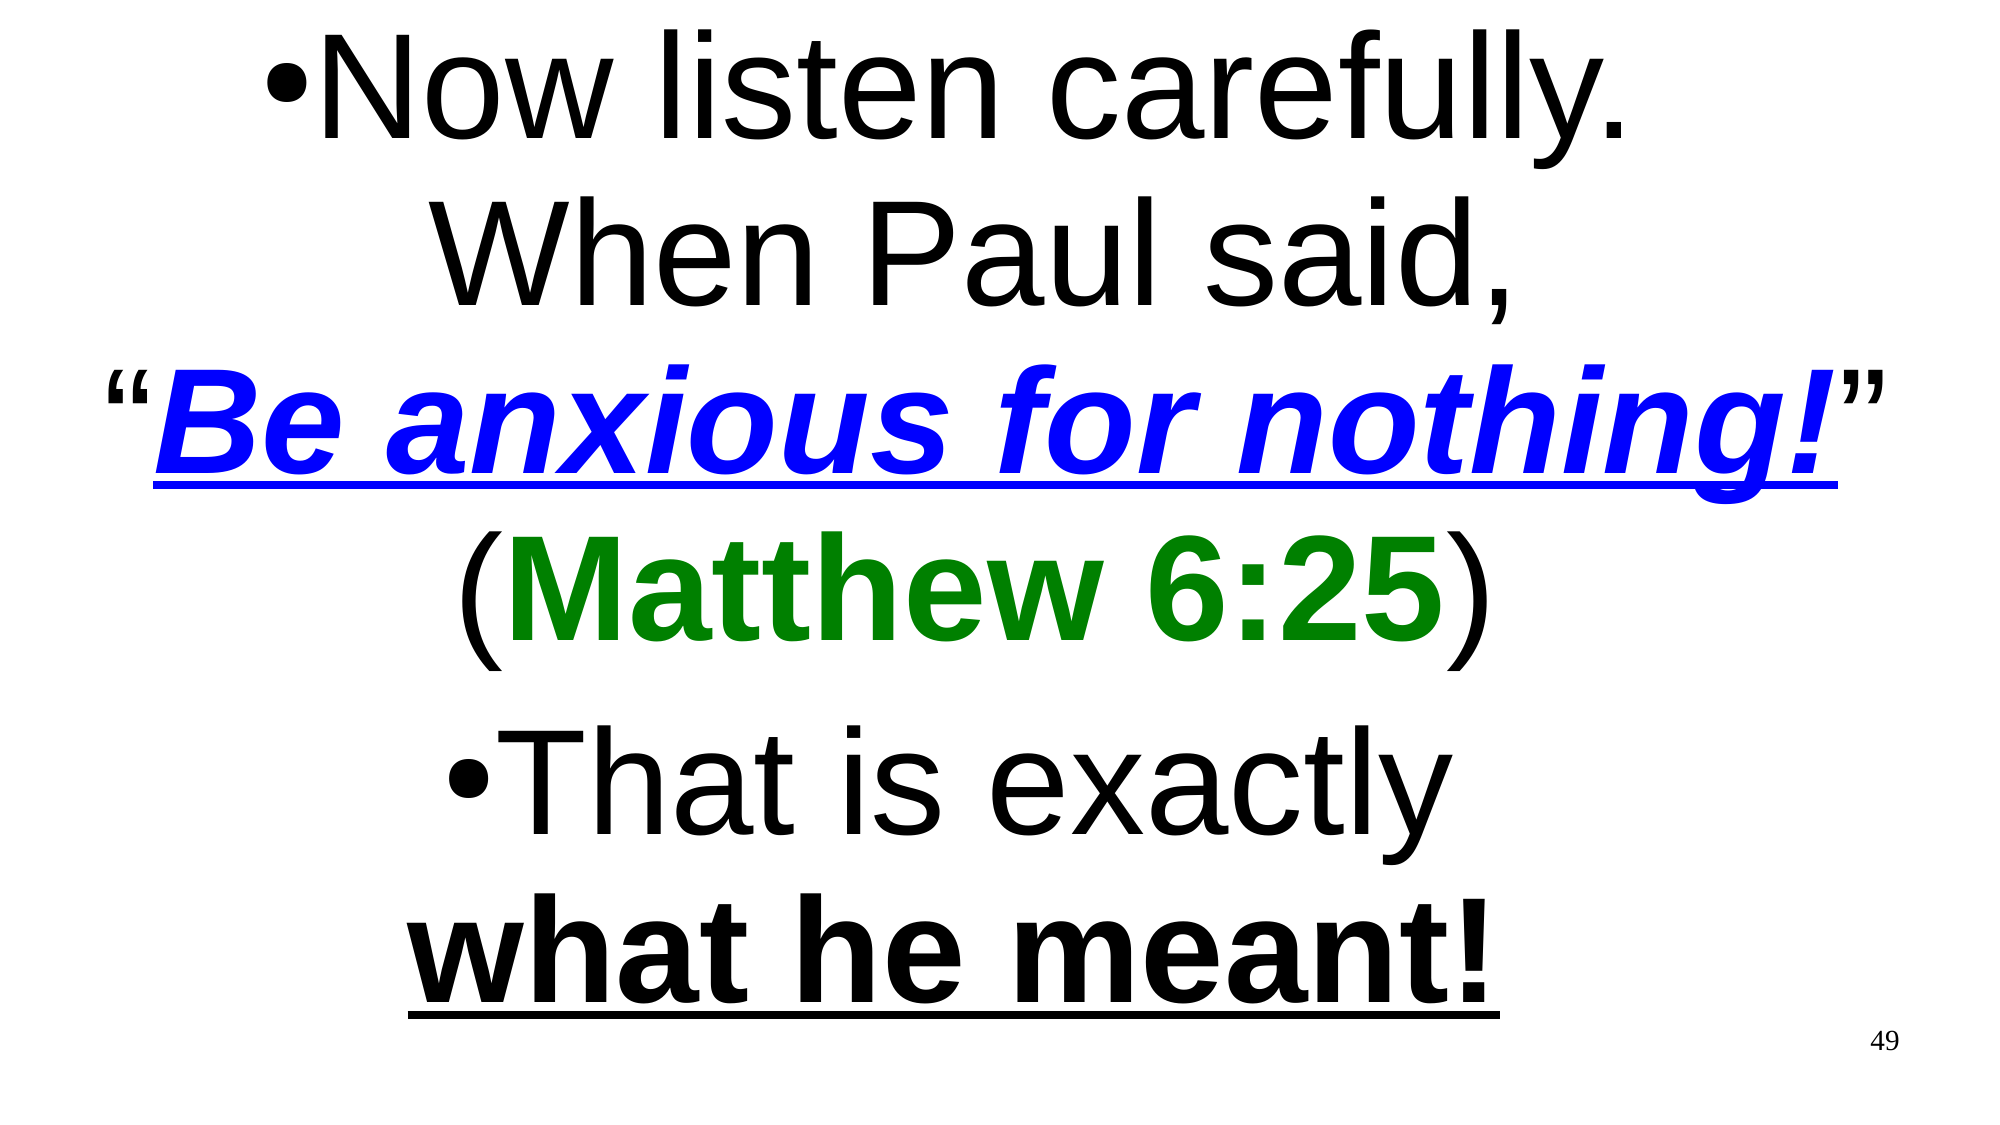

# Now listen carefully. When Paul said,  “Be anxious for nothing!” (Matthew 6:25)
That is exactly
what he meant!
49